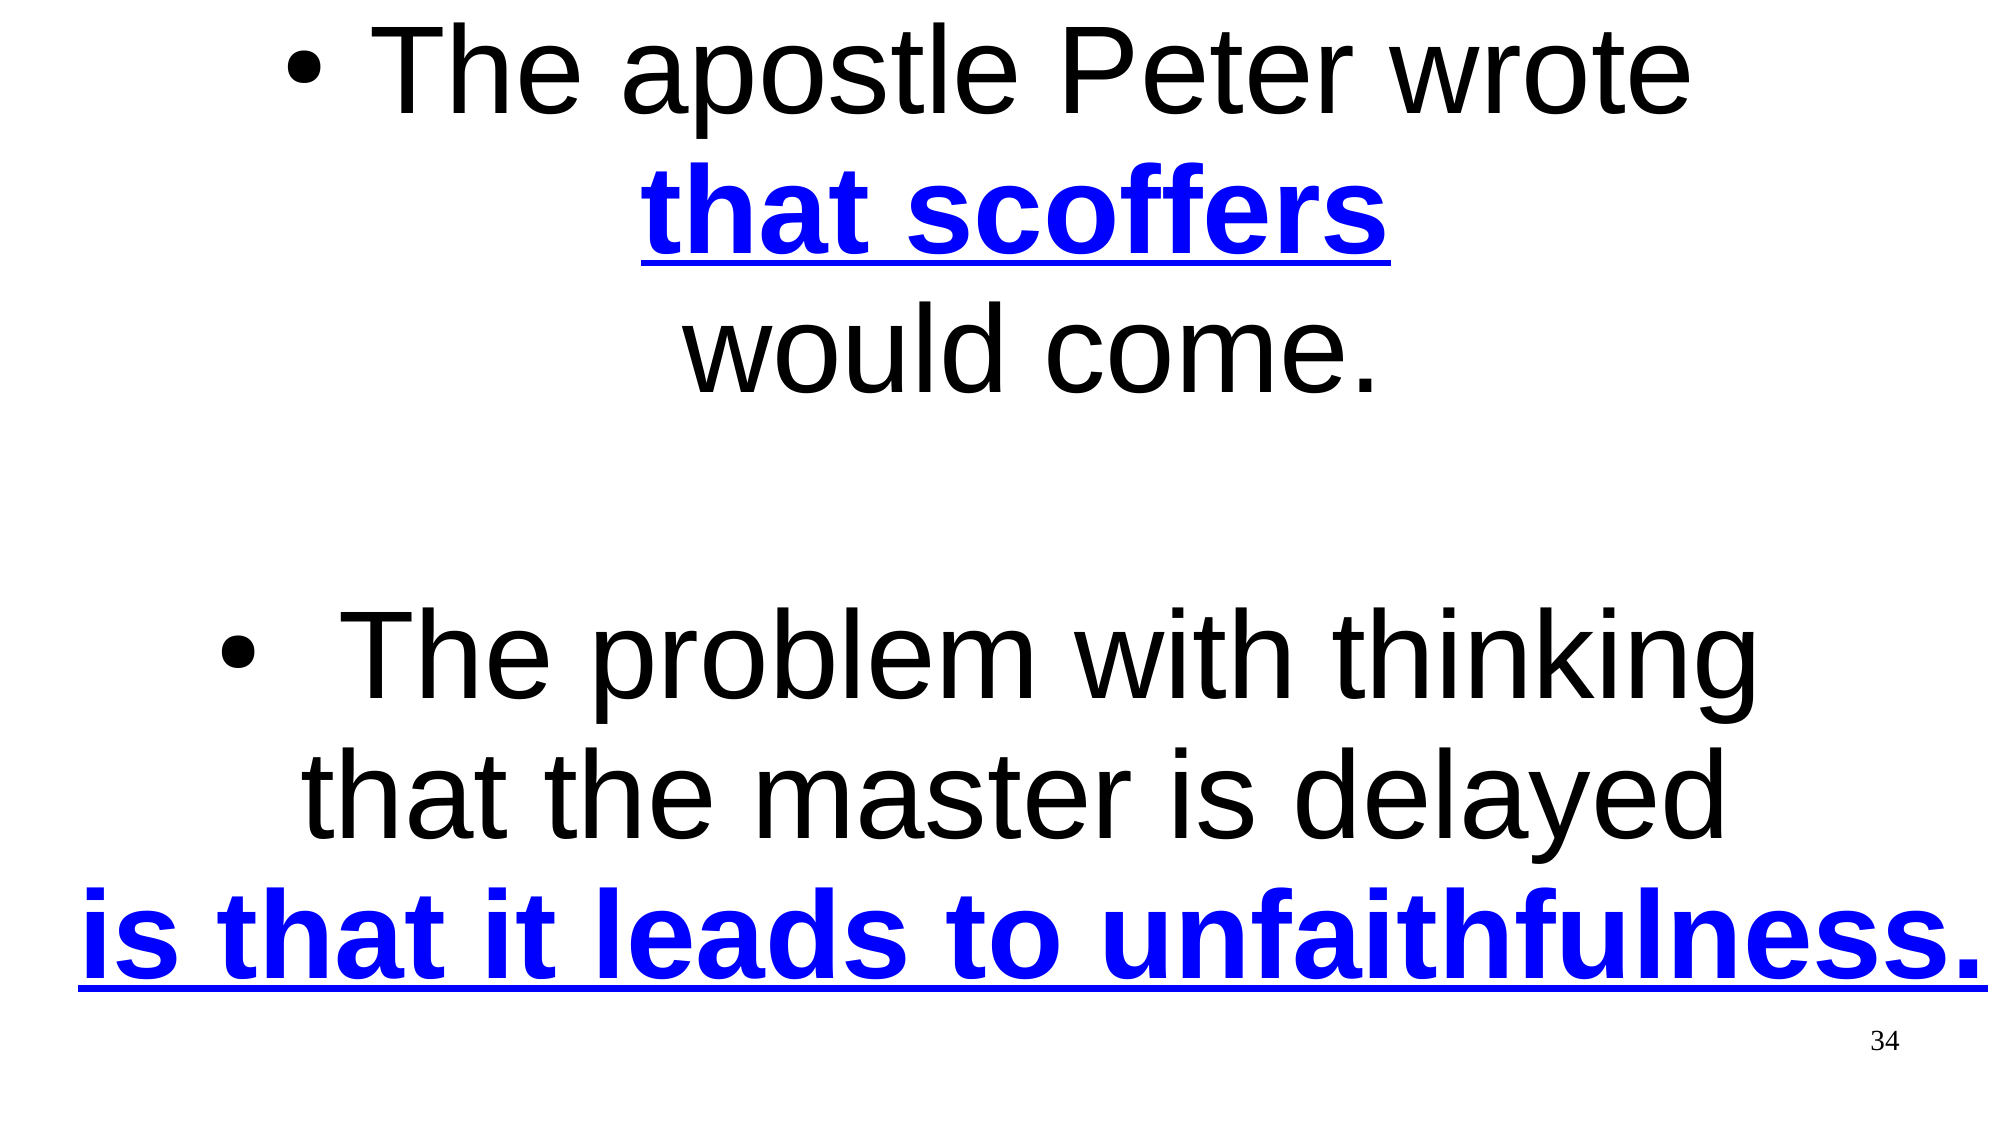

# The apostle Peter wrote that scoffers would come.
 The problem with thinking
that the master is delayed
is that it leads to unfaithfulness.
34